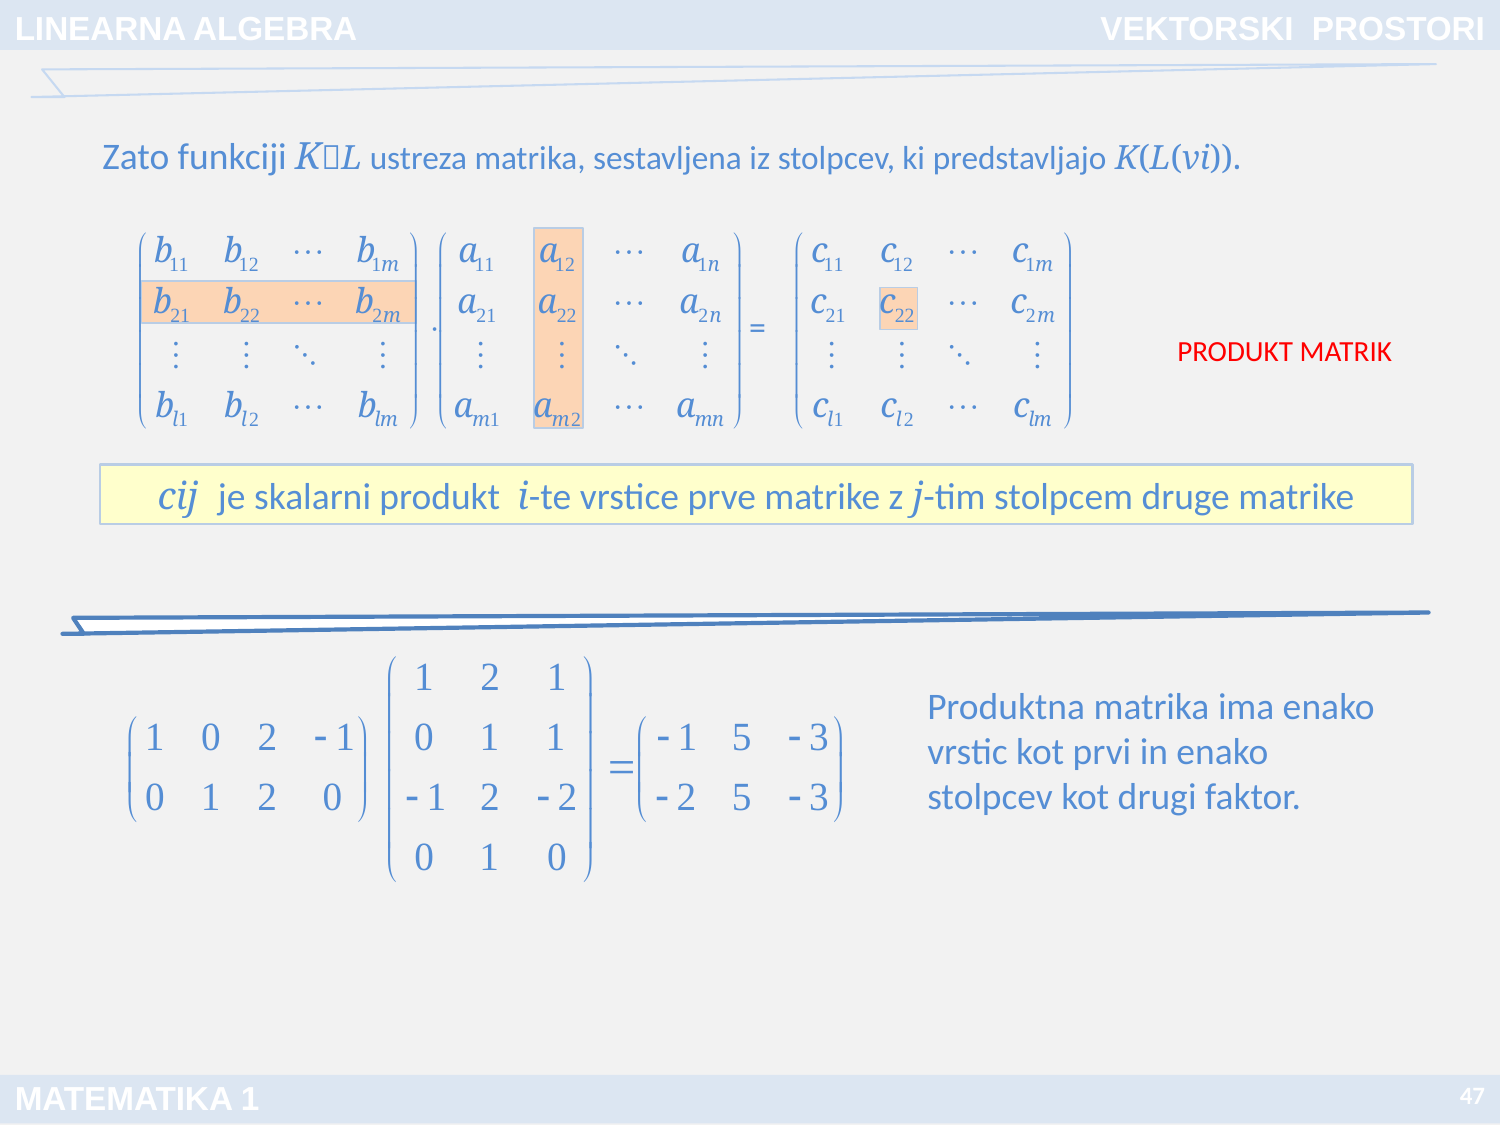

LINEARNA ALGEBRA
VEKTORSKI PROSTORI
Zato funkciji KL ustreza matrika, sestavljena iz stolpcev, ki predstavljajo K(L(vi)).
PRODUKT MATRIK
cij je skalarni produkt i-te vrstice prve matrike z j-tim stolpcem druge matrike
Produktna matrika ima enako vrstic kot prvi in enako stolpcev kot drugi faktor.
MATEMATIKA 1